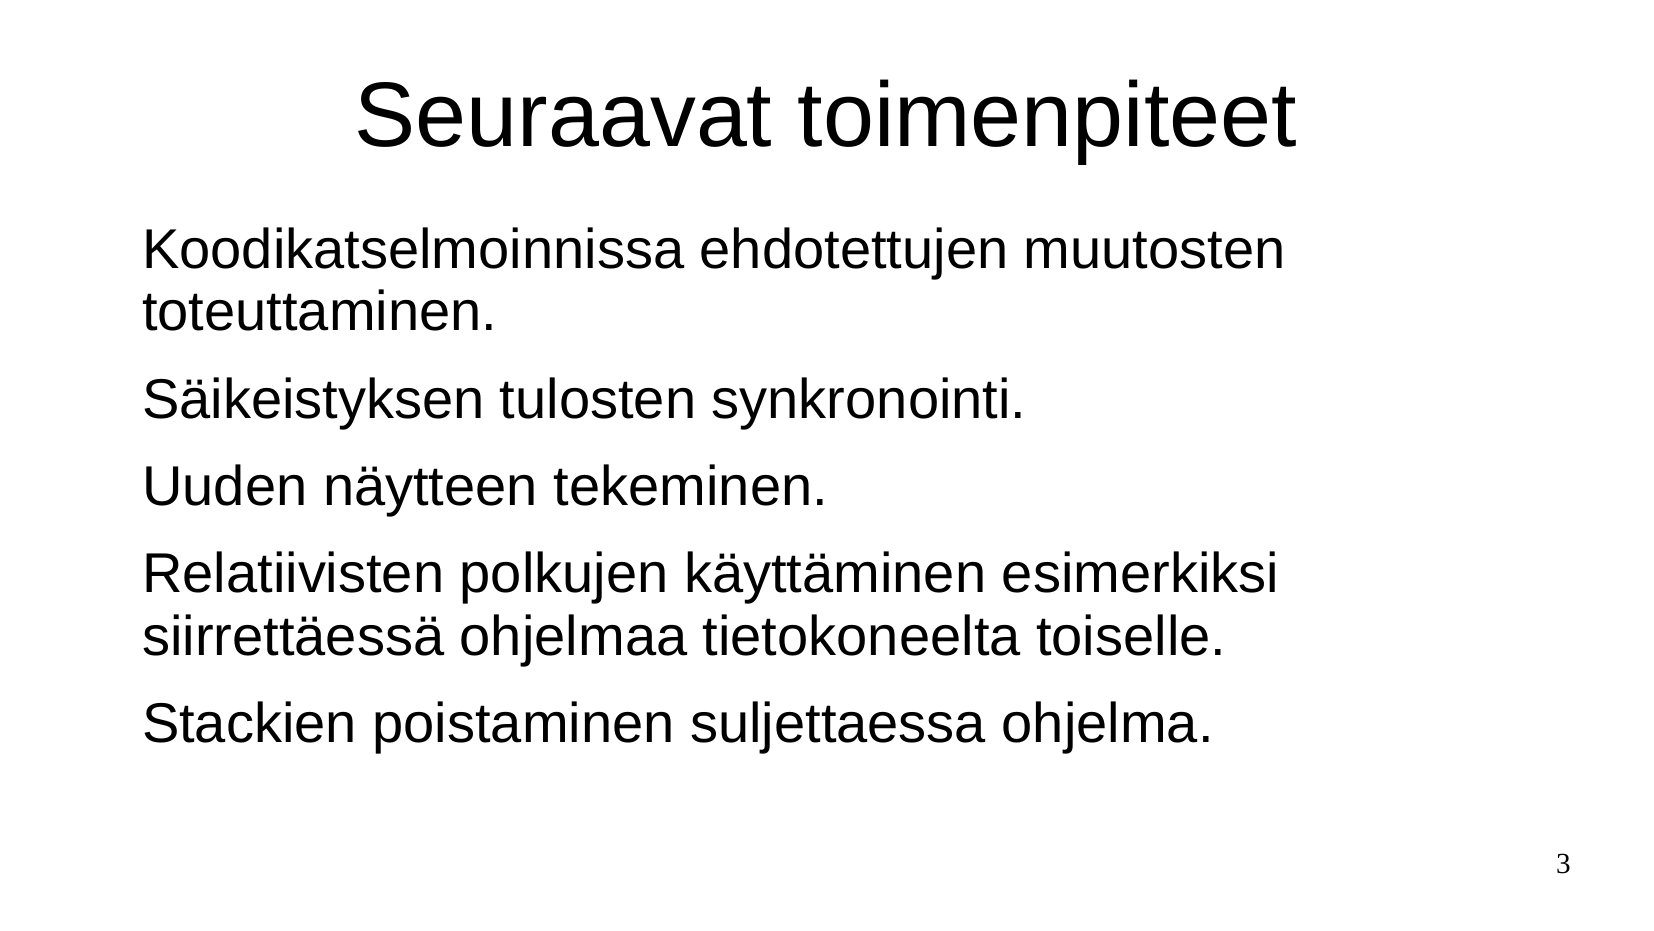

# Seuraavat toimenpiteet
Koodikatselmoinnissa ehdotettujen muutosten toteuttaminen.
Säikeistyksen tulosten synkronointi.
Uuden näytteen tekeminen.
Relatiivisten polkujen käyttäminen esimerkiksi siirrettäessä ohjelmaa tietokoneelta toiselle.
Stackien poistaminen suljettaessa ohjelma.
3